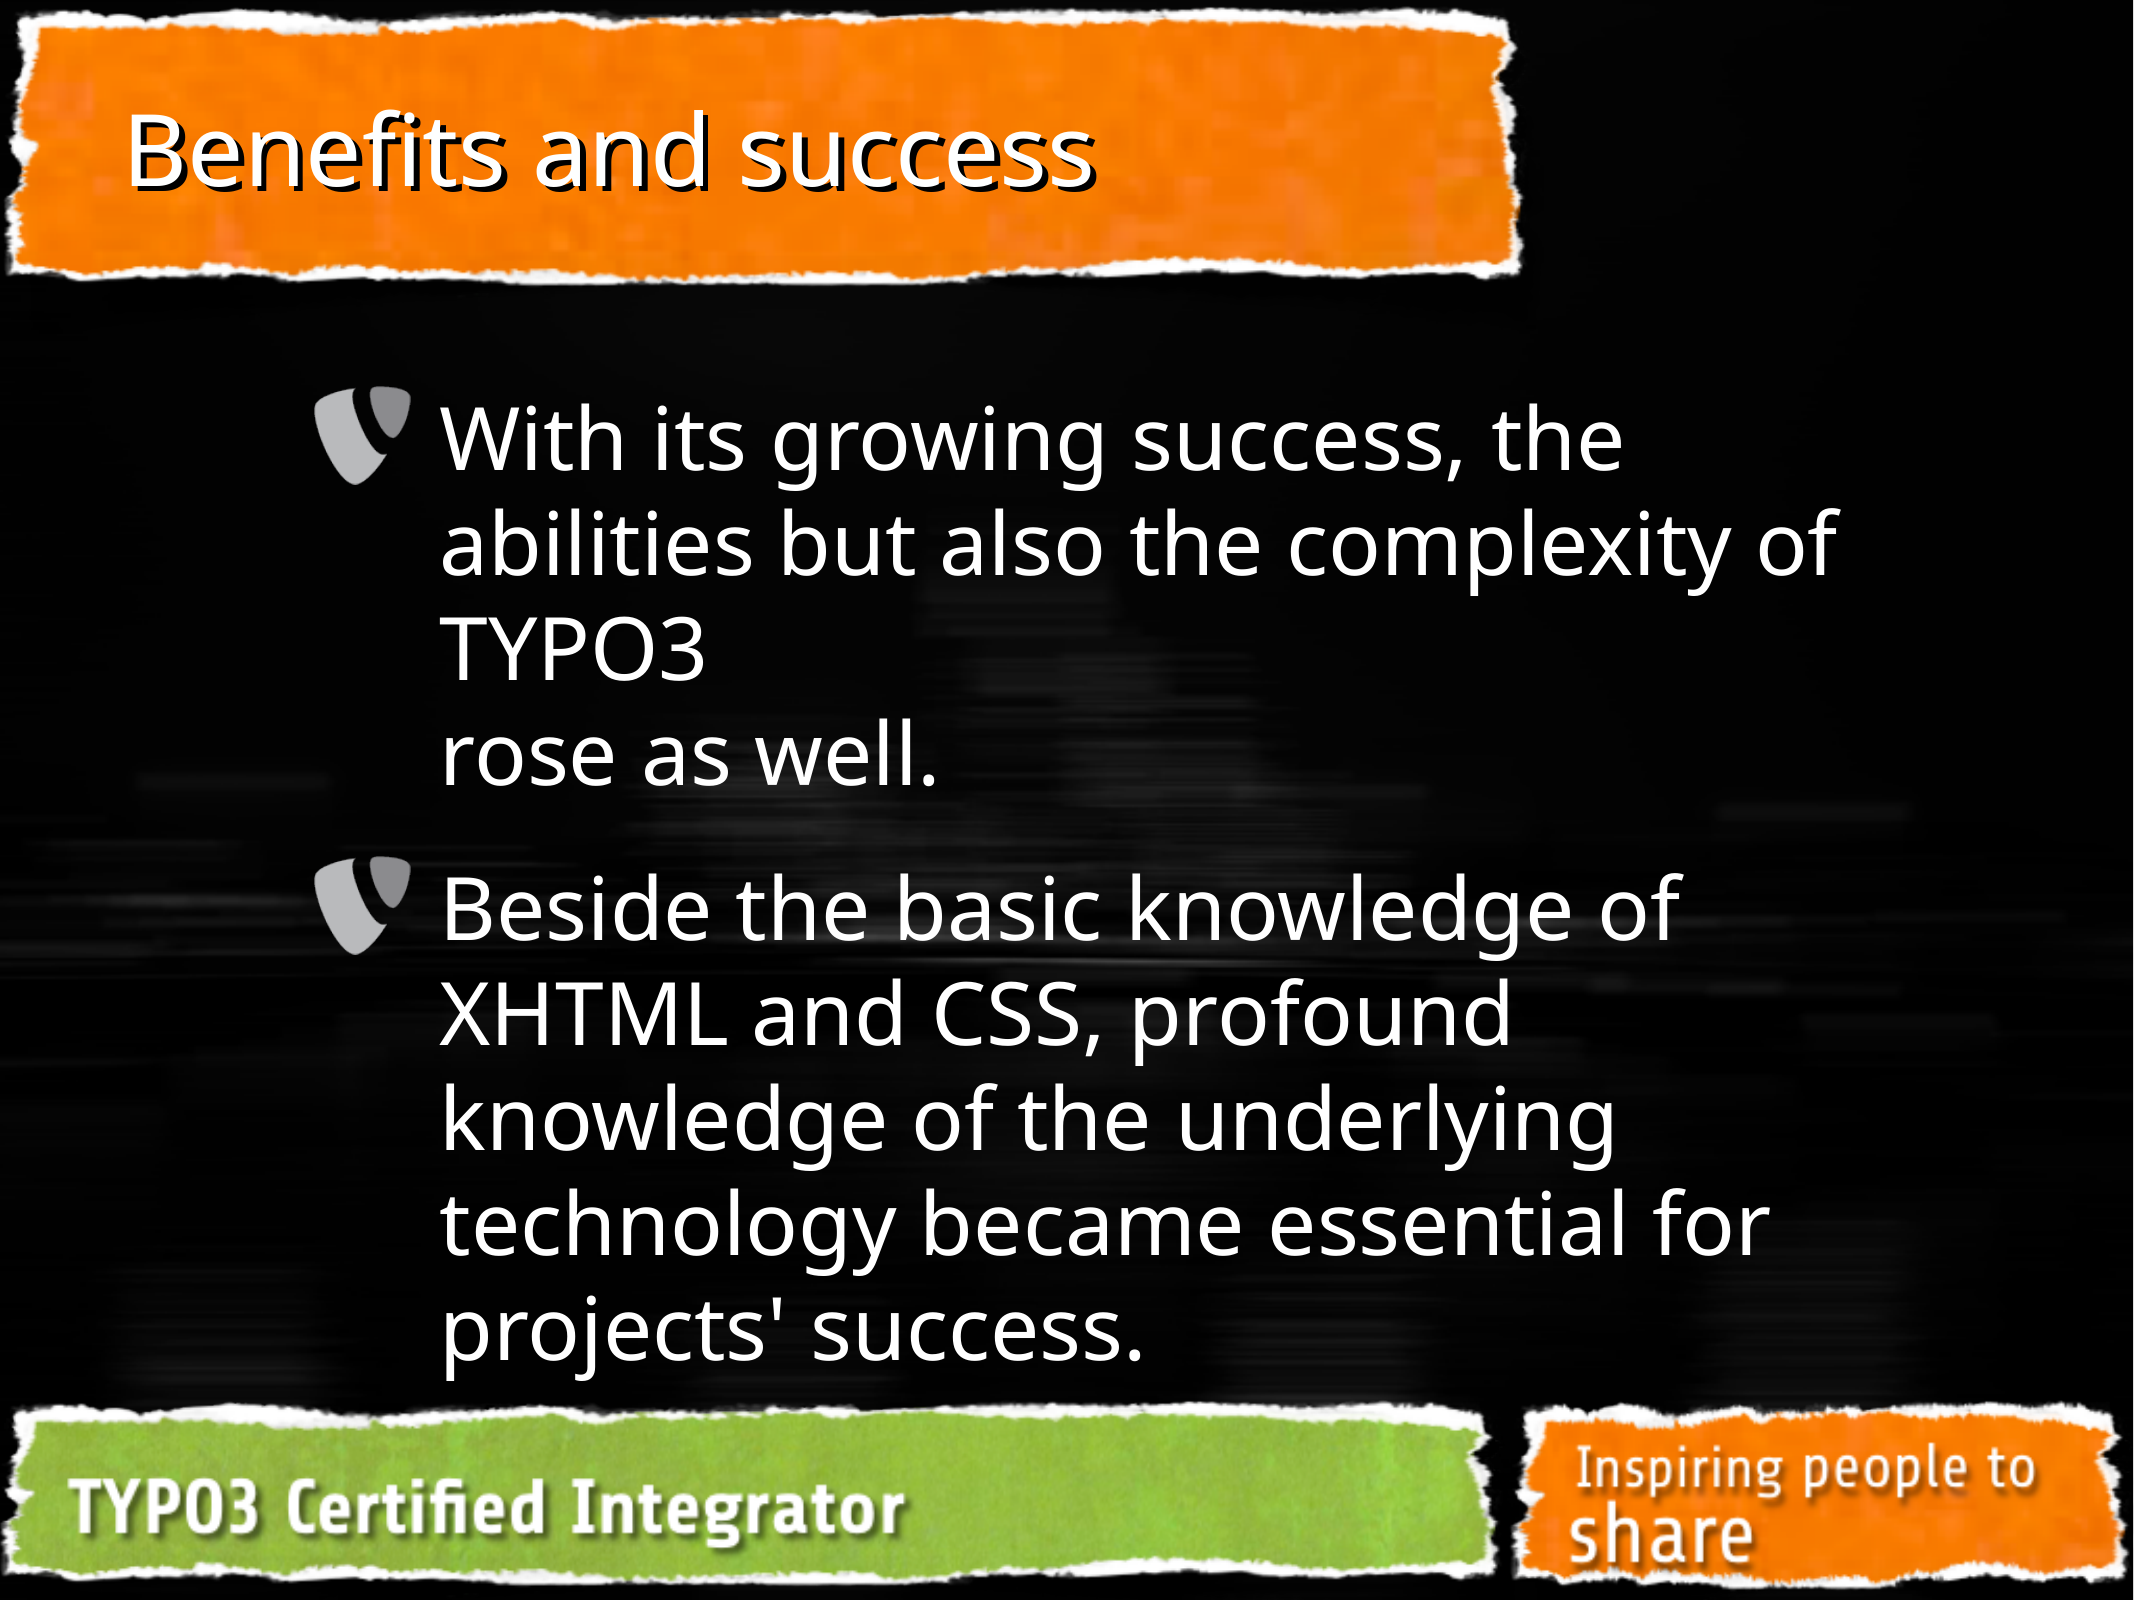

# Benefits and success
With its growing success, the abilities but also the complexity of TYPO3
rose as well.
Beside the basic knowledge of XHTML and CSS, profound knowledge of the underlying technology became essential for projects' success.